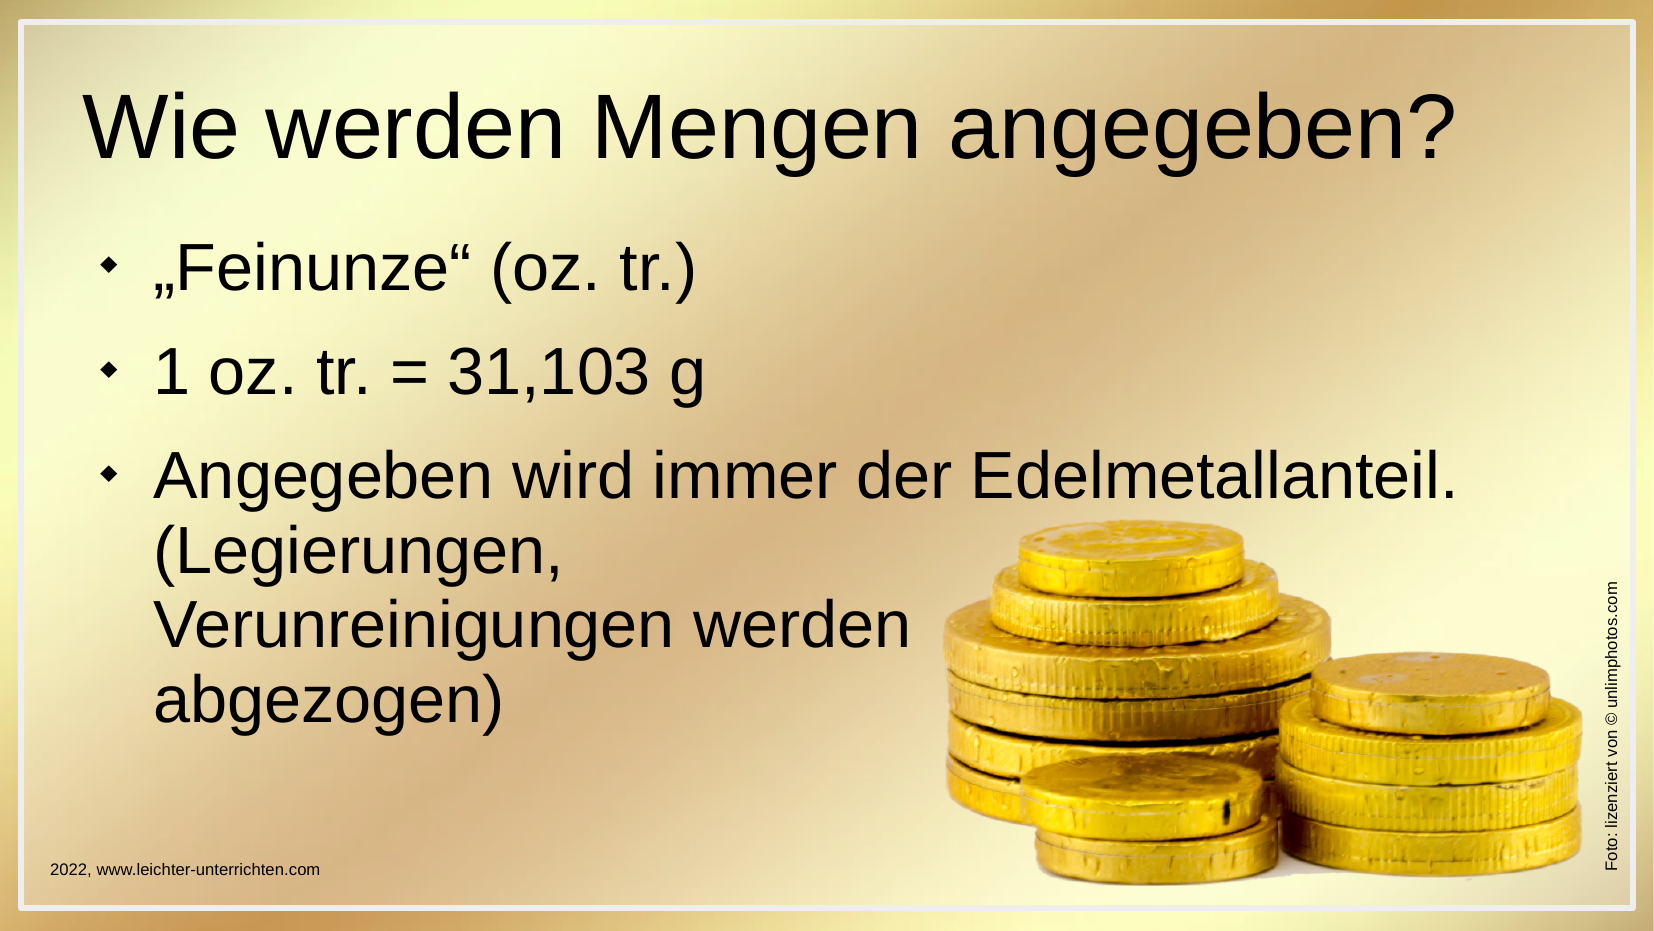

# Wie werden Mengen angegeben?
„Feinunze“ (oz. tr.)
1 oz. tr. = 31,103 g
Angegeben wird immer der Edelmetallanteil.
(Legierungen,
Verunreinigungen werden
abgezogen)
Foto: lizenziert von © unlimphotos.com